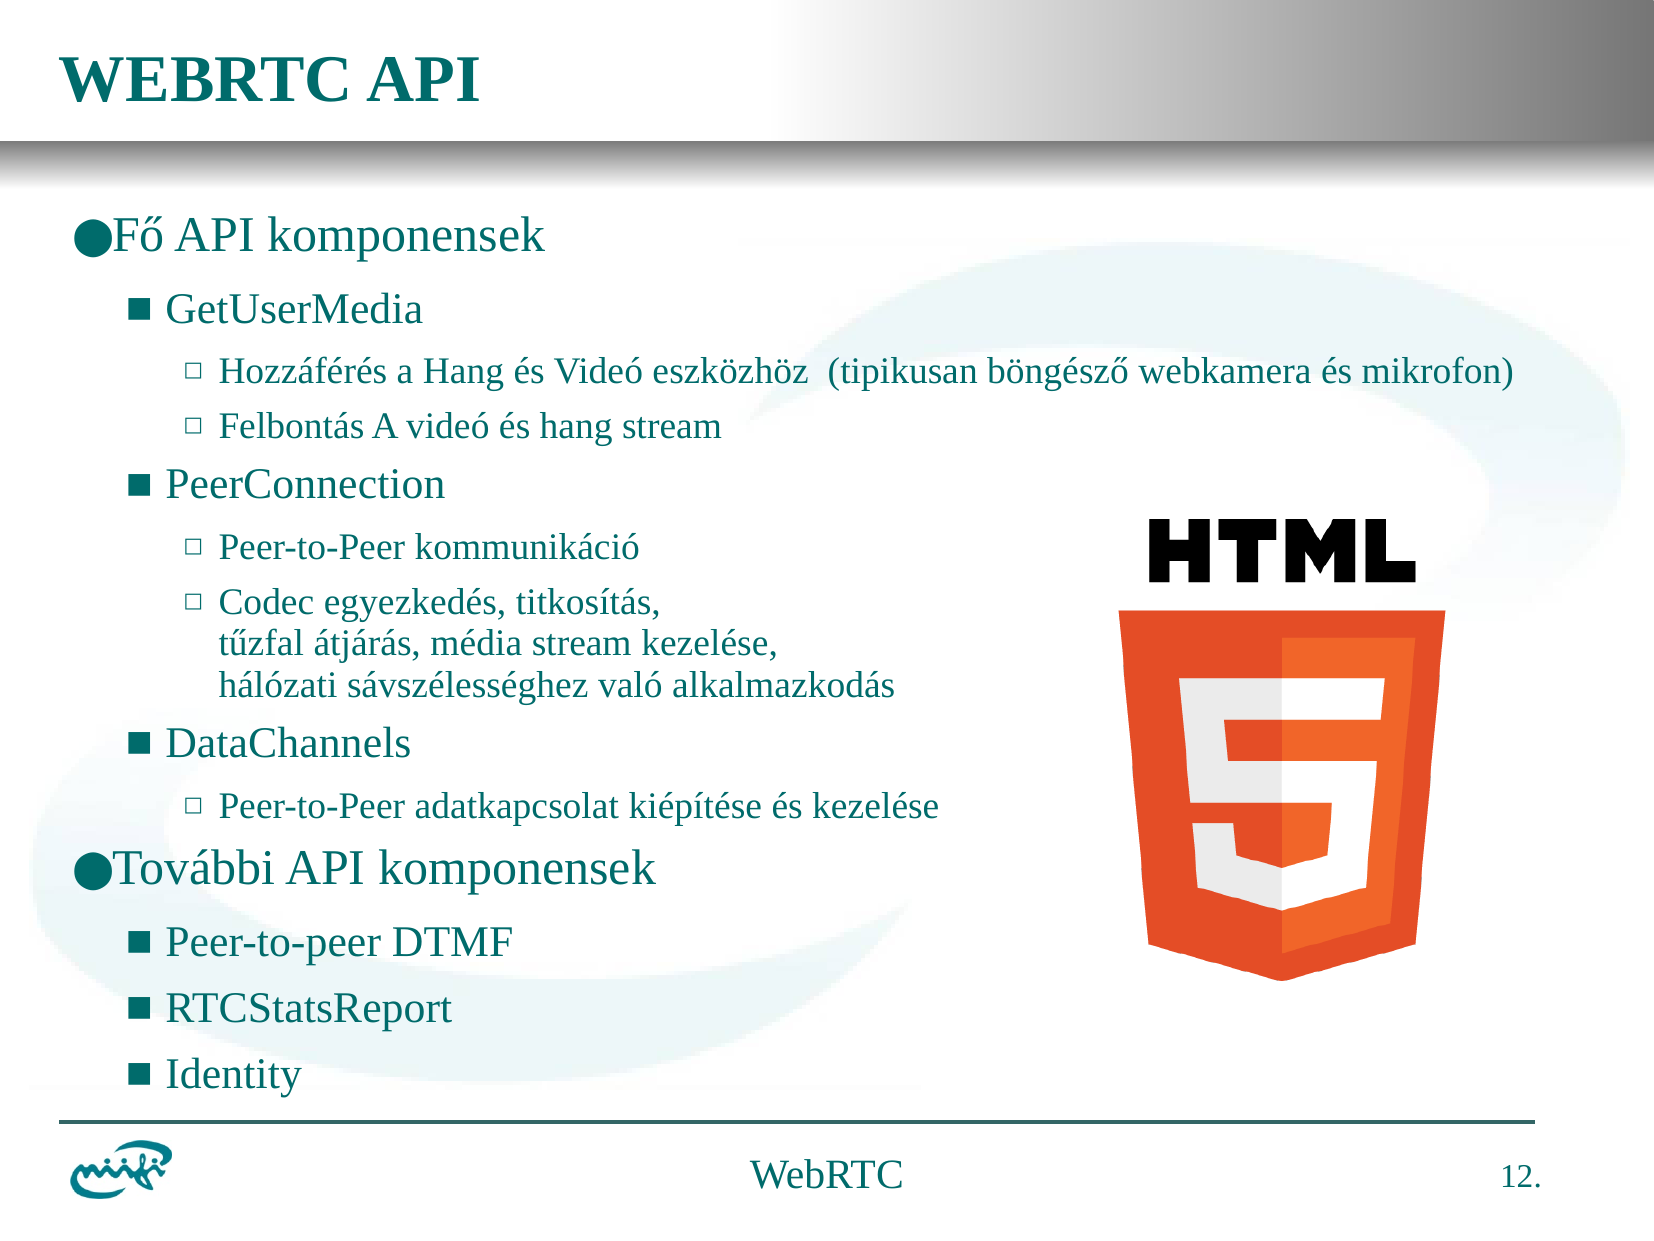

# WEBRTC API
Fő API komponensek
GetUserMedia
Hozzáférés a Hang és Videó eszközhöz (tipikusan böngésző webkamera és mikrofon)
Felbontás A videó és hang stream
PeerConnection
Peer-to-Peer kommunikáció
Codec egyezkedés, titkosítás,
tűzfal átjárás, média stream kezelése,
hálózati sávszélességhez való alkalmazkodás
DataChannels
Peer-to-Peer adatkapcsolat kiépítése és kezelése
További API komponensek
Peer-to-peer DTMF
RTCStatsReport
Identity
WebRTC
12